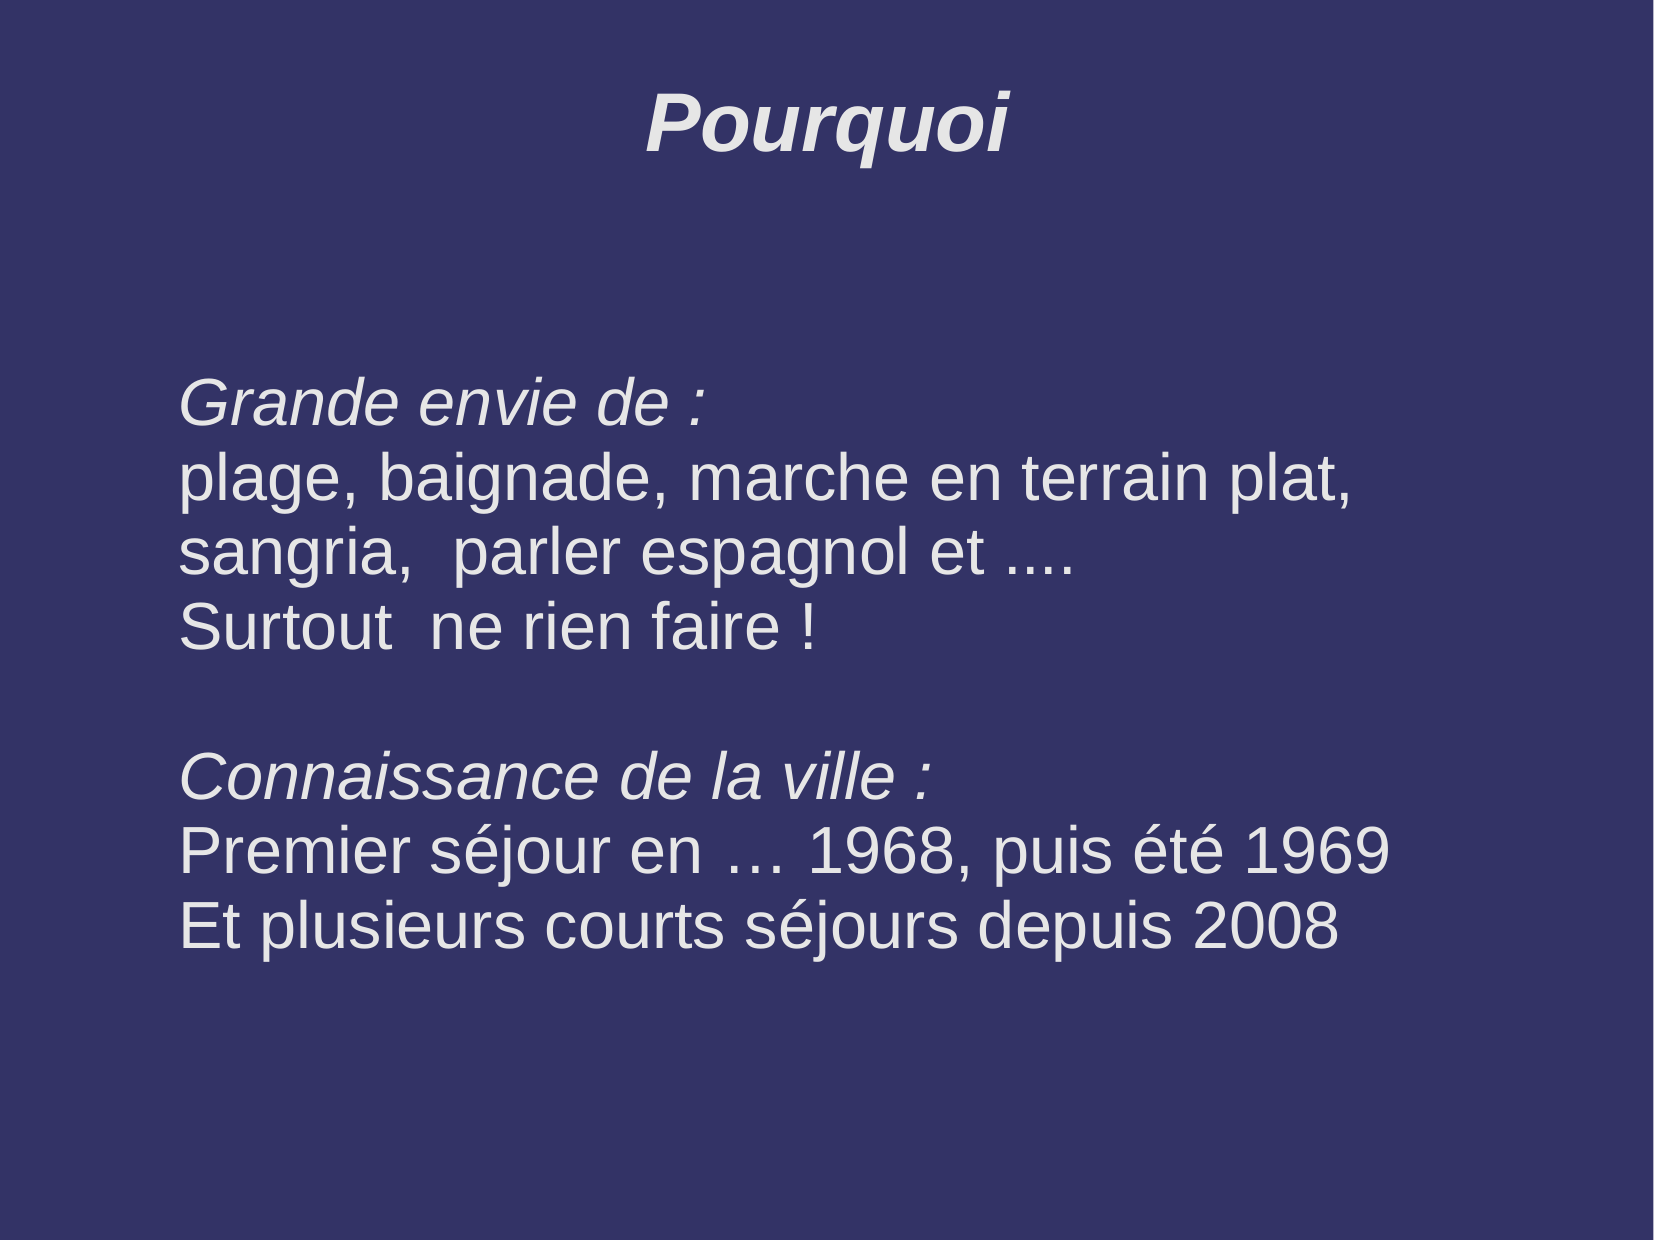

# Pourquoi
Grande envie de :
plage, baignade, marche en terrain plat, sangria, parler espagnol et ....
Surtout ne rien faire !
Connaissance de la ville :
Premier séjour en … 1968, puis été 1969
Et plusieurs courts séjours depuis 2008